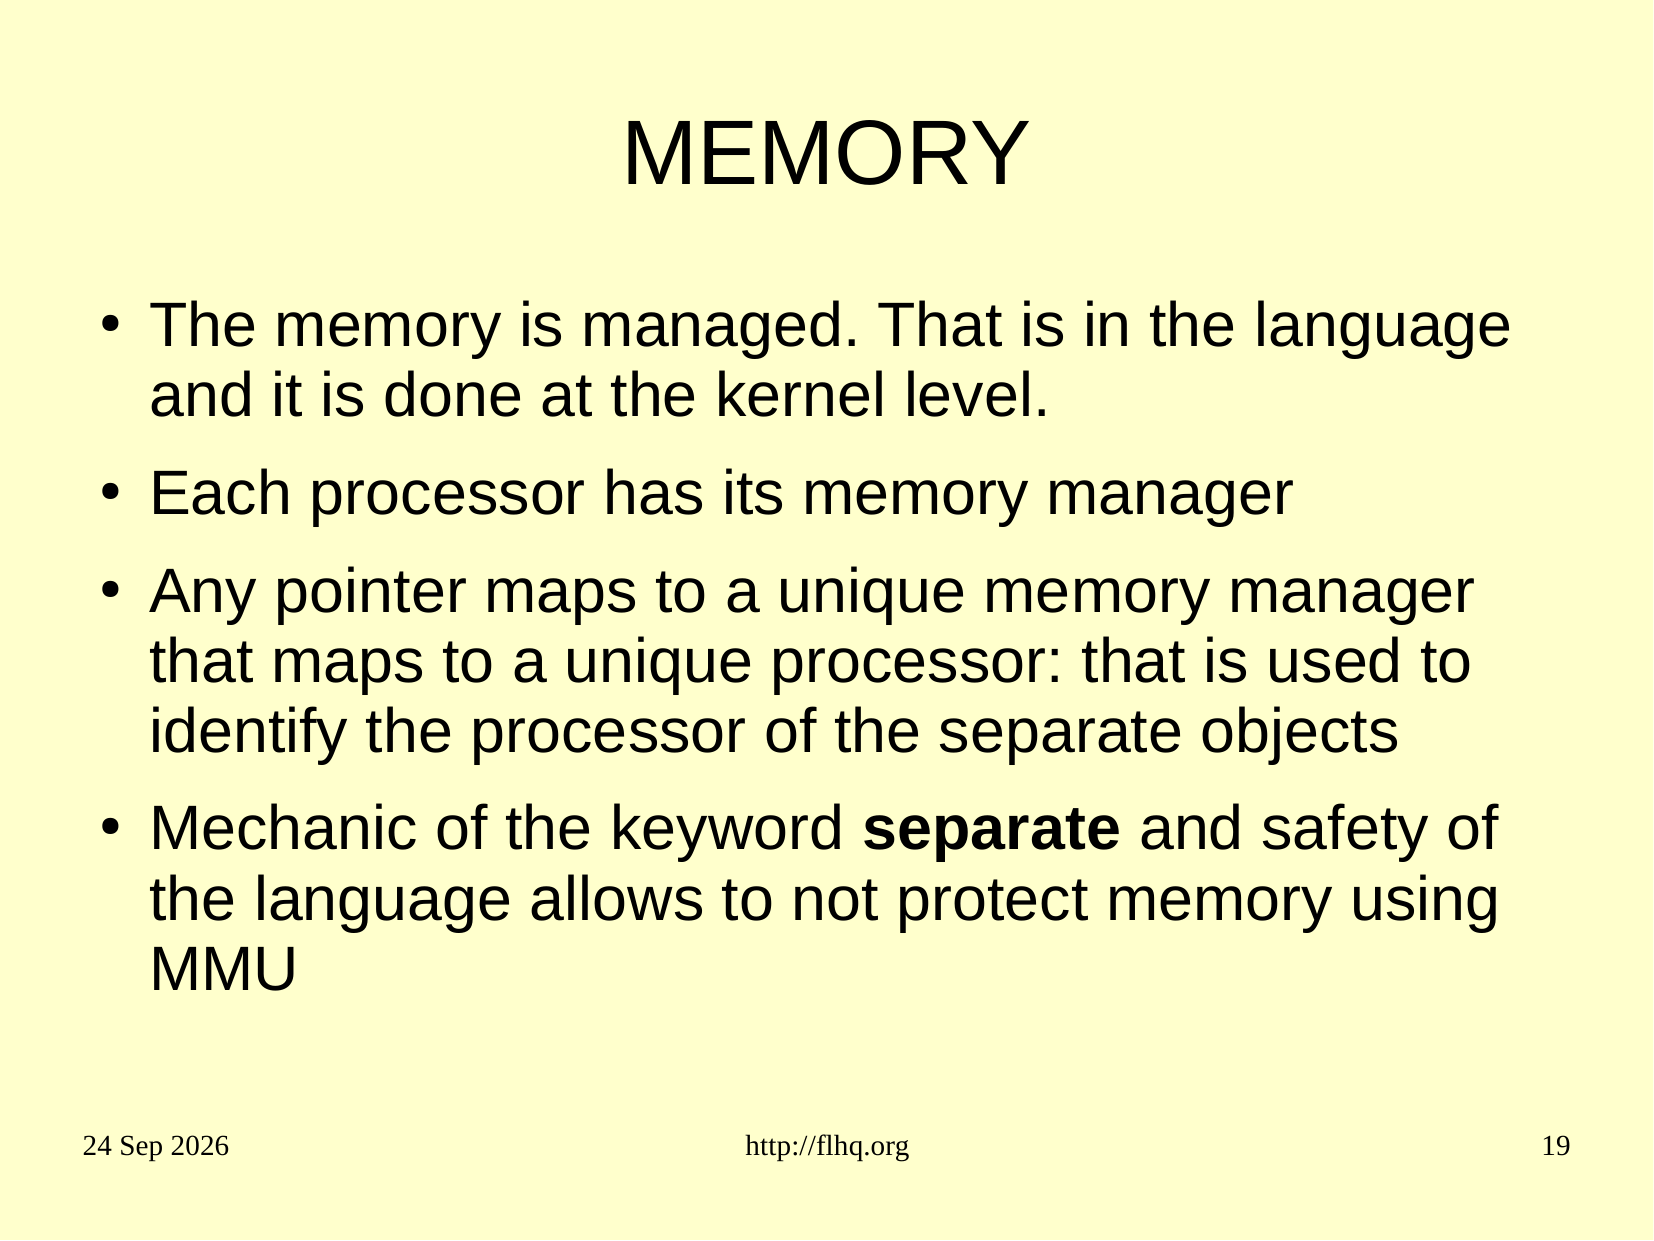

# MEMORY
The memory is managed. That is in the language and it is done at the kernel level.
Each processor has its memory manager
Any pointer maps to a unique memory manager that maps to a unique processor: that is used to identify the processor of the separate objects
Mechanic of the keyword separate and safety of the language allows to not protect memory using MMU
http://flhq.org
19